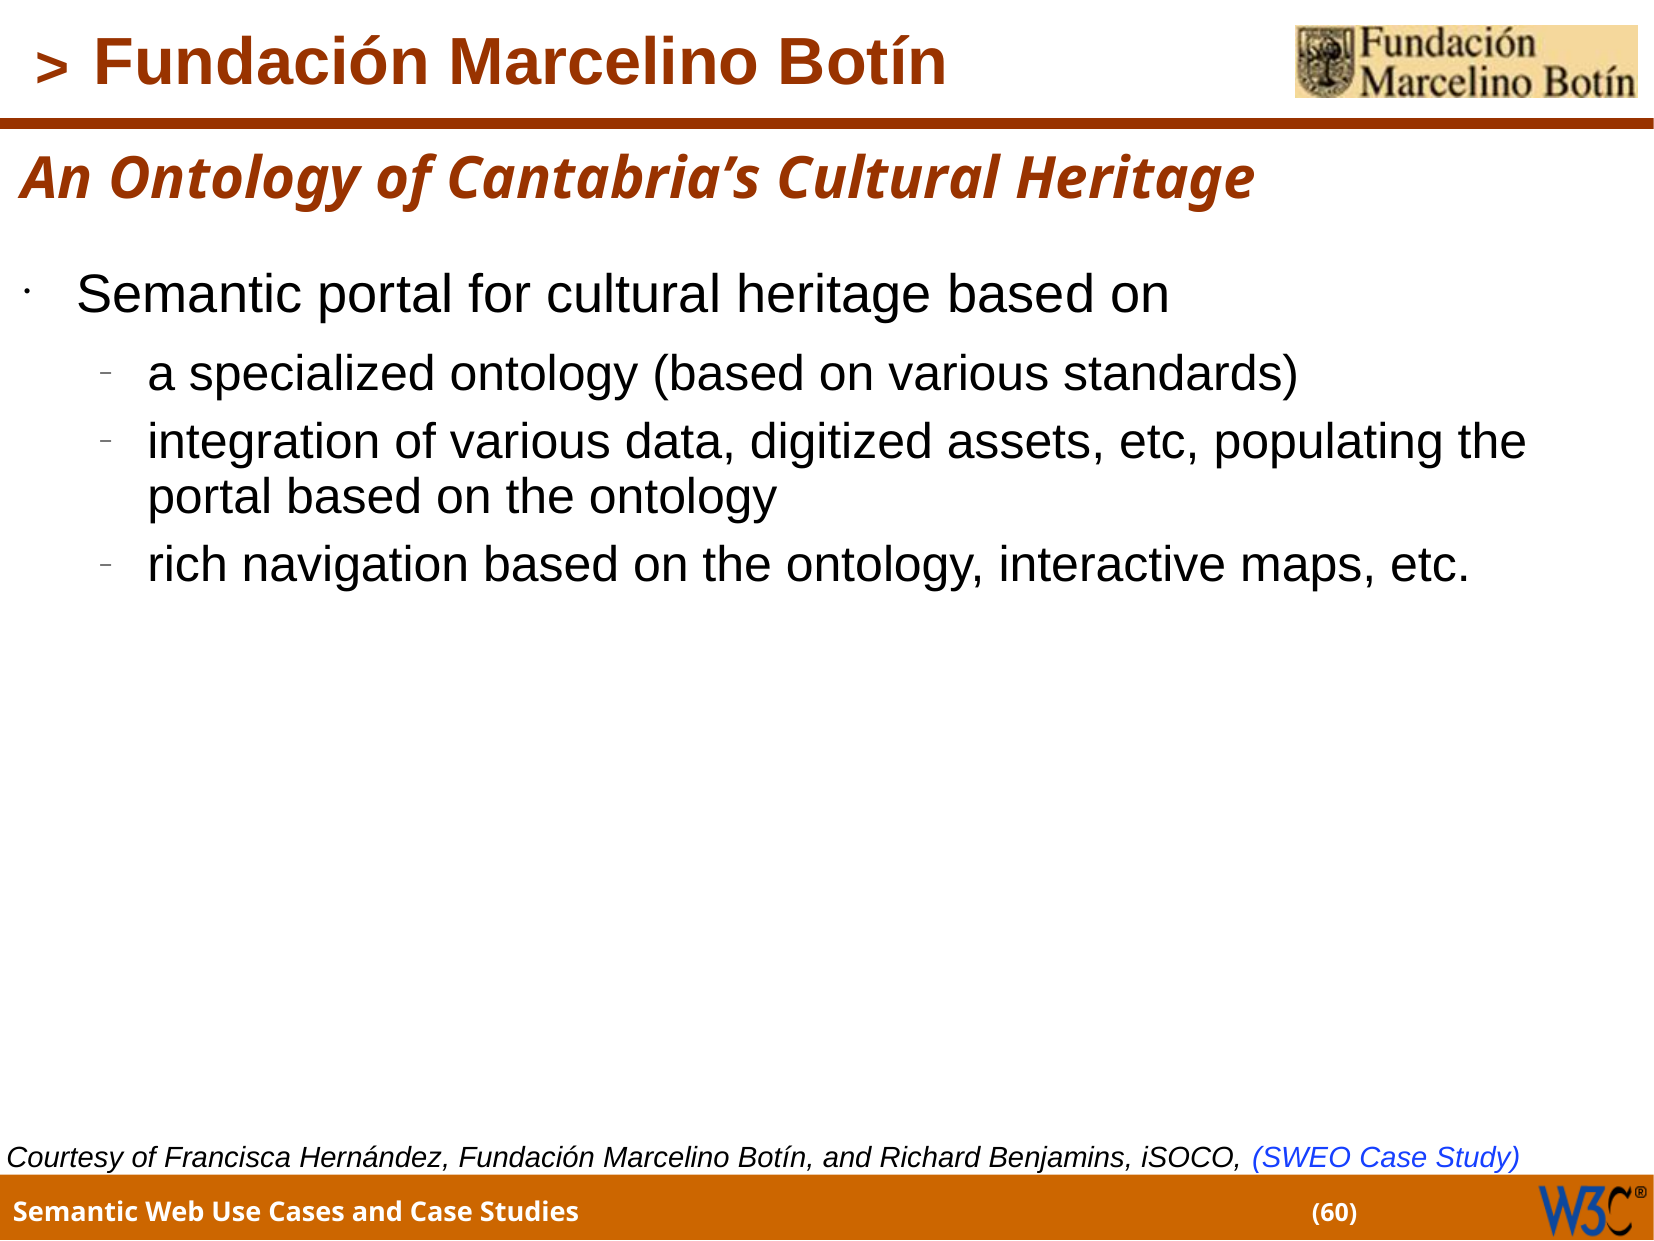

# Fundación Marcelino Botín
An Ontology of Cantabria’s Cultural Heritage
Semantic portal for cultural heritage based on
a specialized ontology (based on various standards)
integration of various data, digitized assets, etc, populating the portal based on the ontology
rich navigation based on the ontology, interactive maps, etc.
Courtesy of Francisca Hernández, Fundación Marcelino Botín, and Richard Benjamins, iSOCO, (SWEO Case Study)